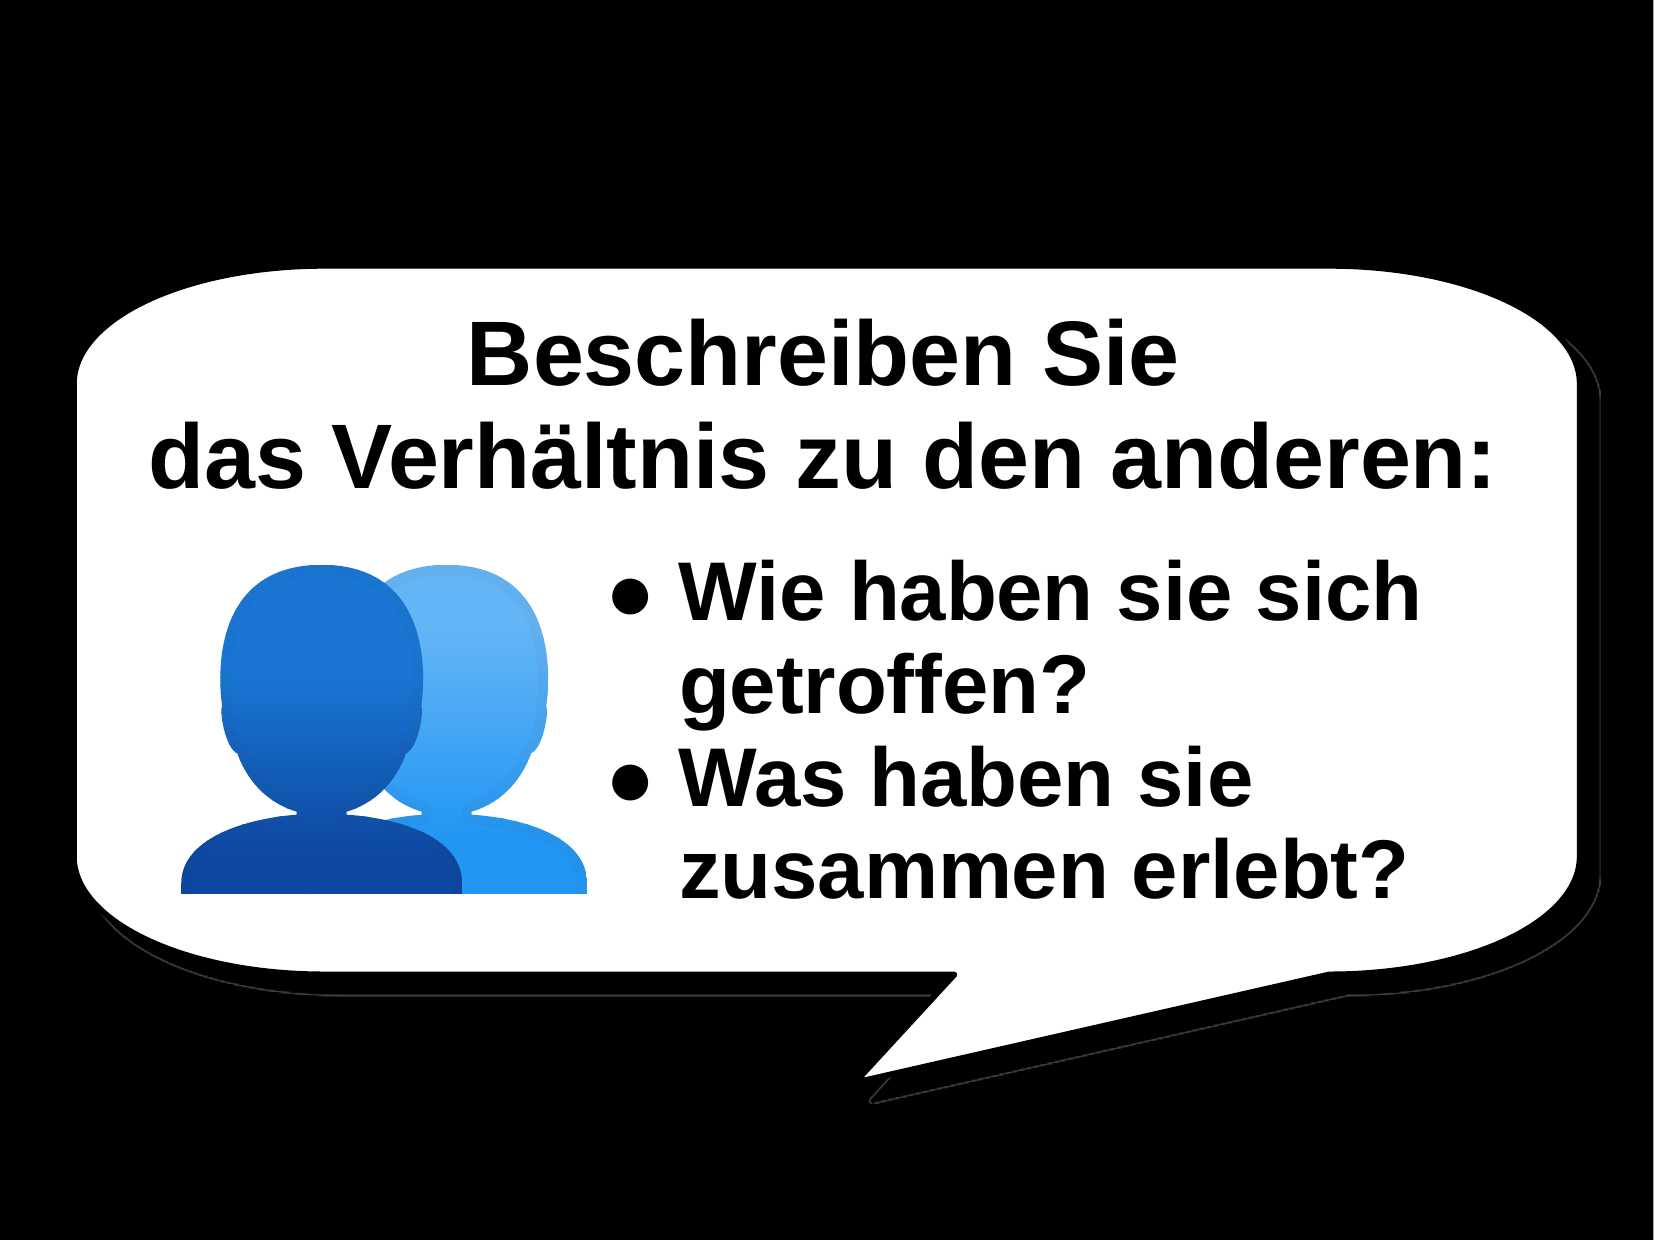

Beschreiben Sie
das Verhältnis zu den anderen:
● Wie haben sie sich
	getroffen?
● Was haben sie
	zusammen erlebt?